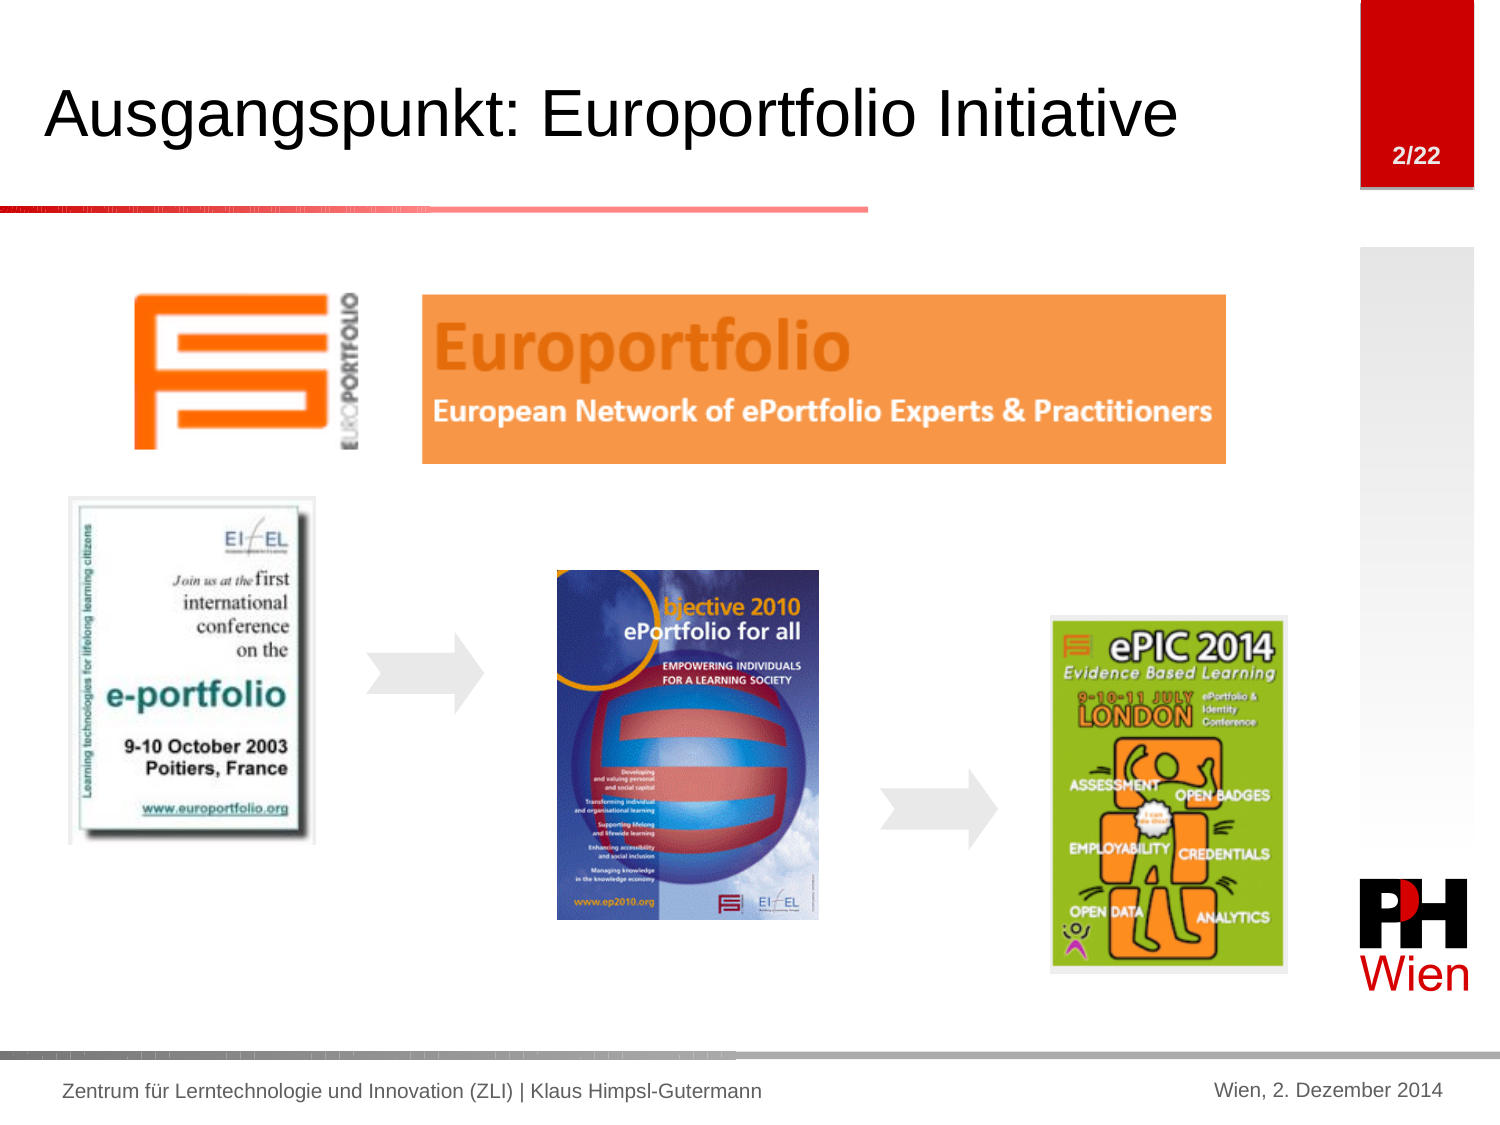

# Ausgangspunkt: Europortfolio Initiative
2
Wien, 2. Dezember 2014